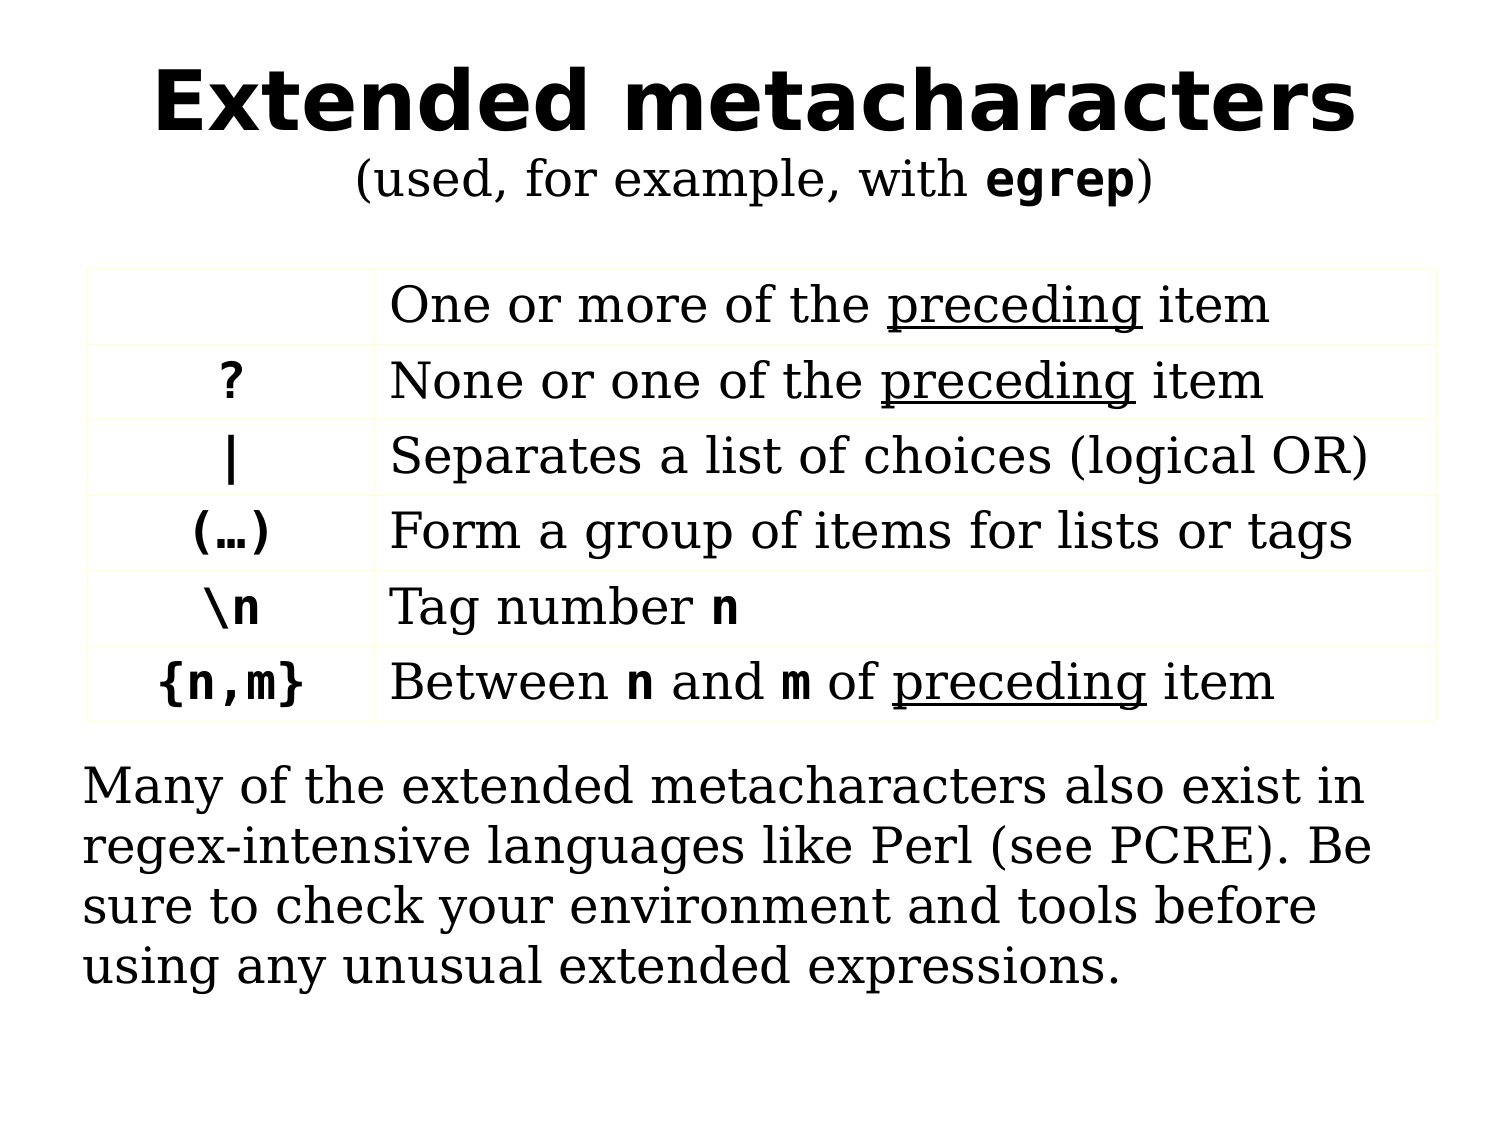

# Extended metacharacters (used, for example, with egrep)
| + | One or more of the preceding item |
| --- | --- |
| ? | None or one of the preceding item |
| | | Separates a list of choices (logical OR) |
| (…) | Form a group of items for lists or tags |
| \n | Tag number n |
| {n,m} | Between n and m of preceding item |
Many of the extended metacharacters also exist in regex-intensive languages like Perl (see PCRE). Be sure to check your environment and tools before using any unusual extended expressions.